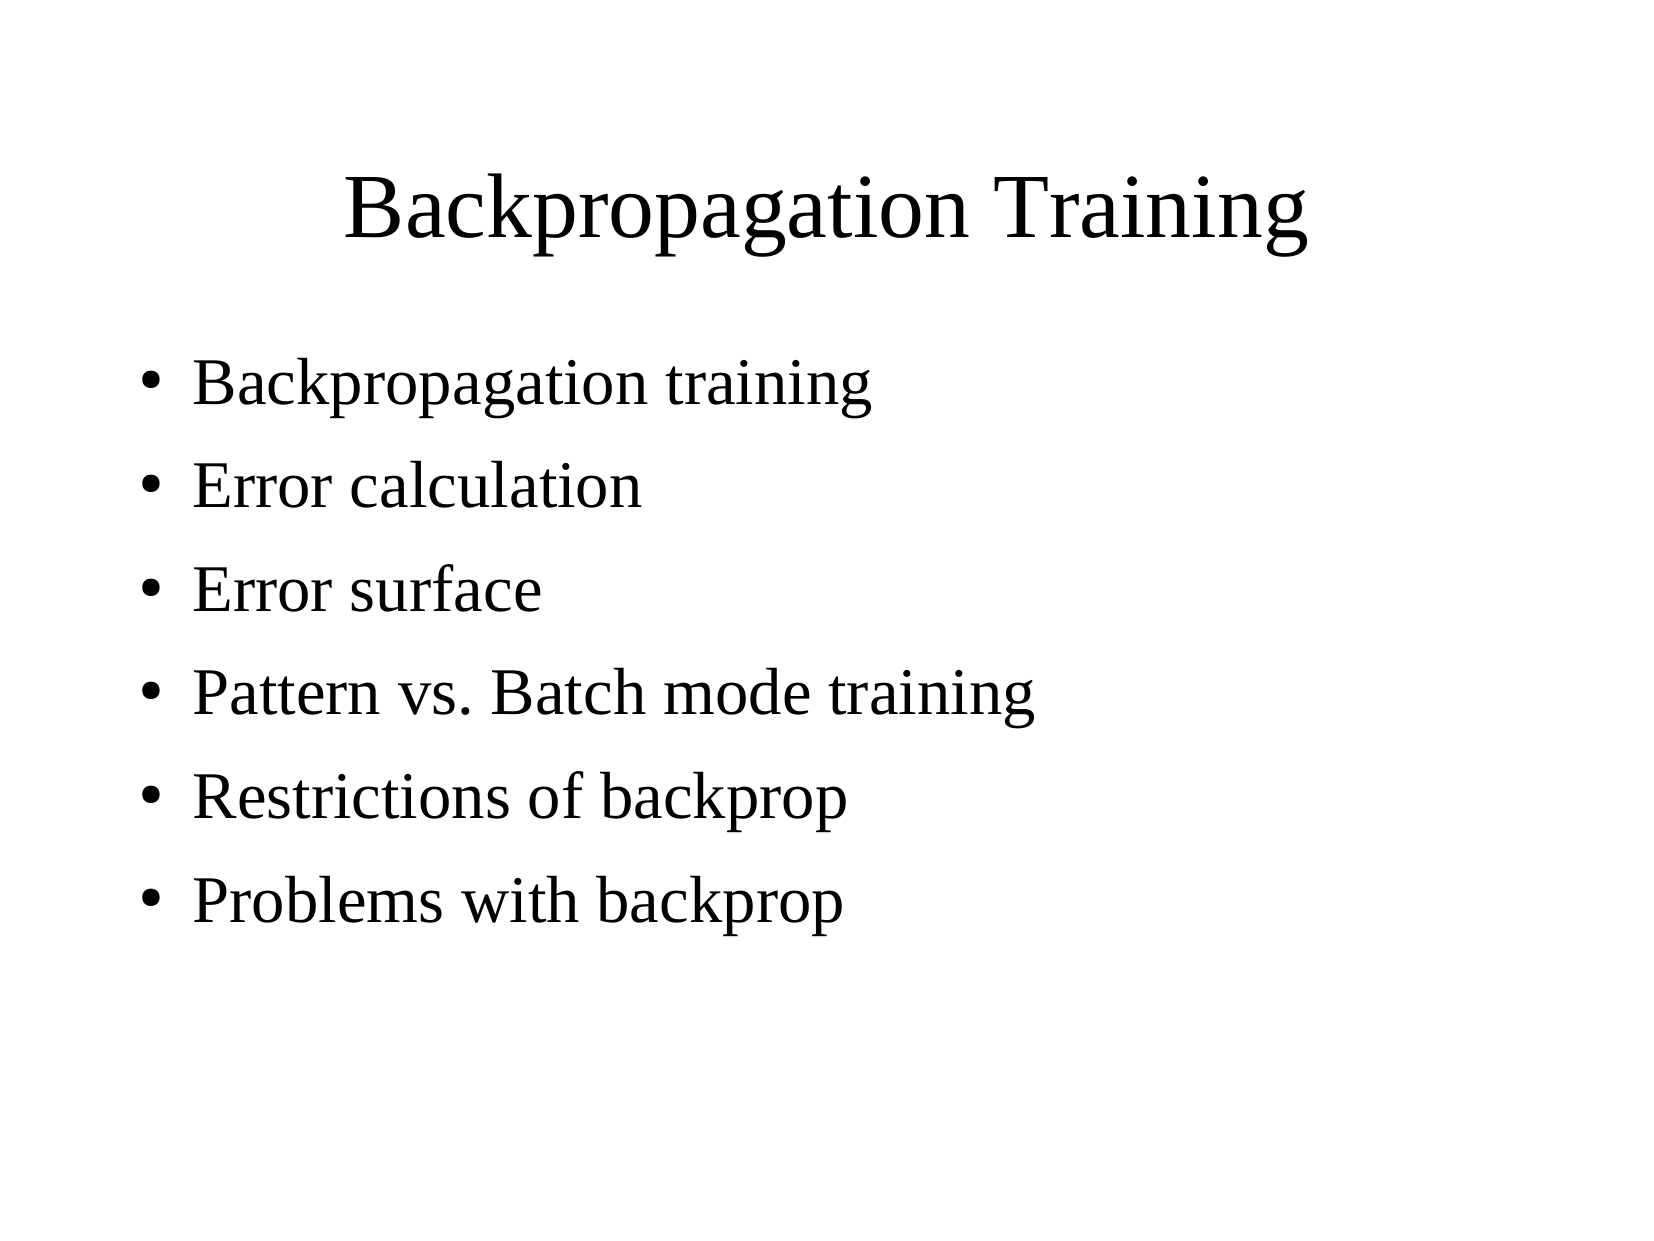

# Backpropagation Training
Backpropagation training
Error calculation
Error surface
Pattern vs. Batch mode training
Restrictions of backprop
Problems with backprop